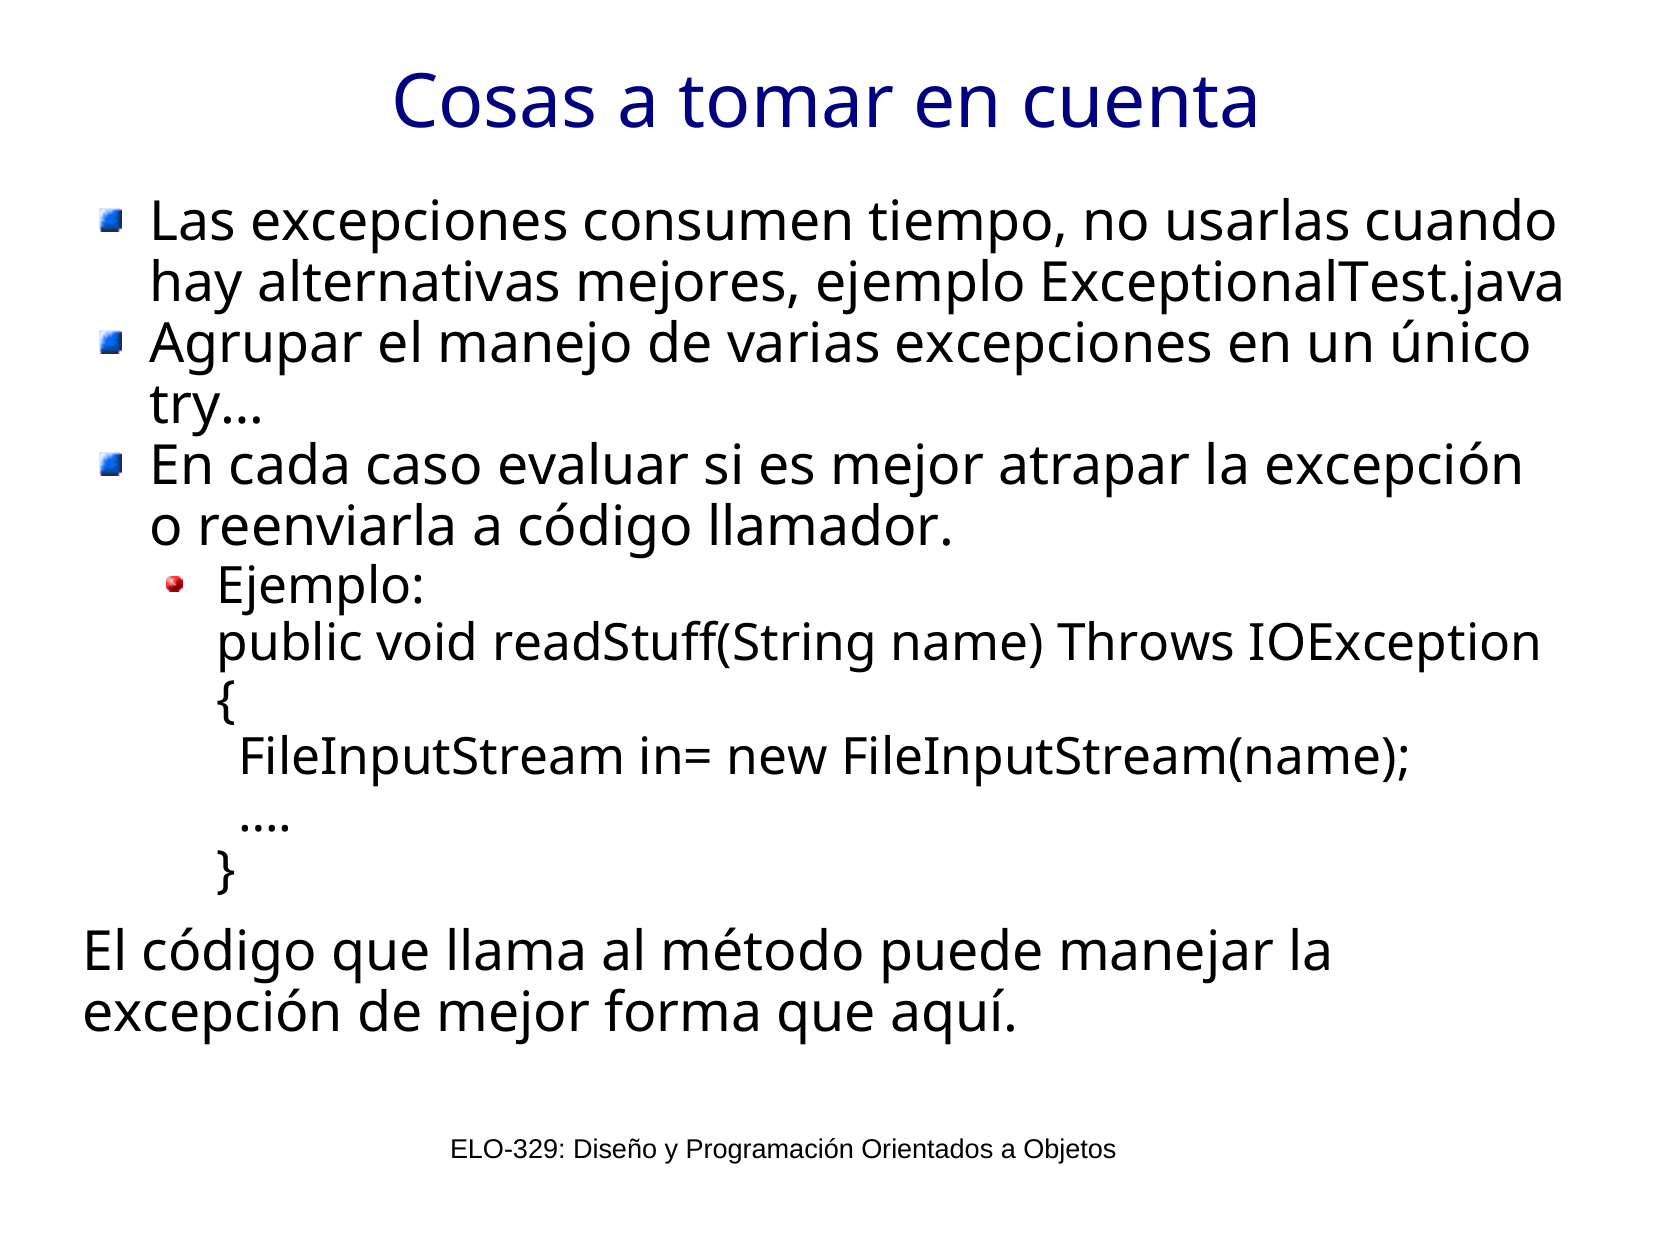

# Cosas a tomar en cuenta
Las excepciones consumen tiempo, no usarlas cuando hay alternativas mejores, ejemplo ExceptionalTest.java
Agrupar el manejo de varias excepciones en un único try…
En cada caso evaluar si es mejor atrapar la excepción o reenviarla a código llamador.
Ejemplo:
public void readStuff(String name) Throws IOException {
	FileInputStream in= new FileInputStream(name);
	….
}
El código que llama al método puede manejar la excepción de mejor forma que aquí.